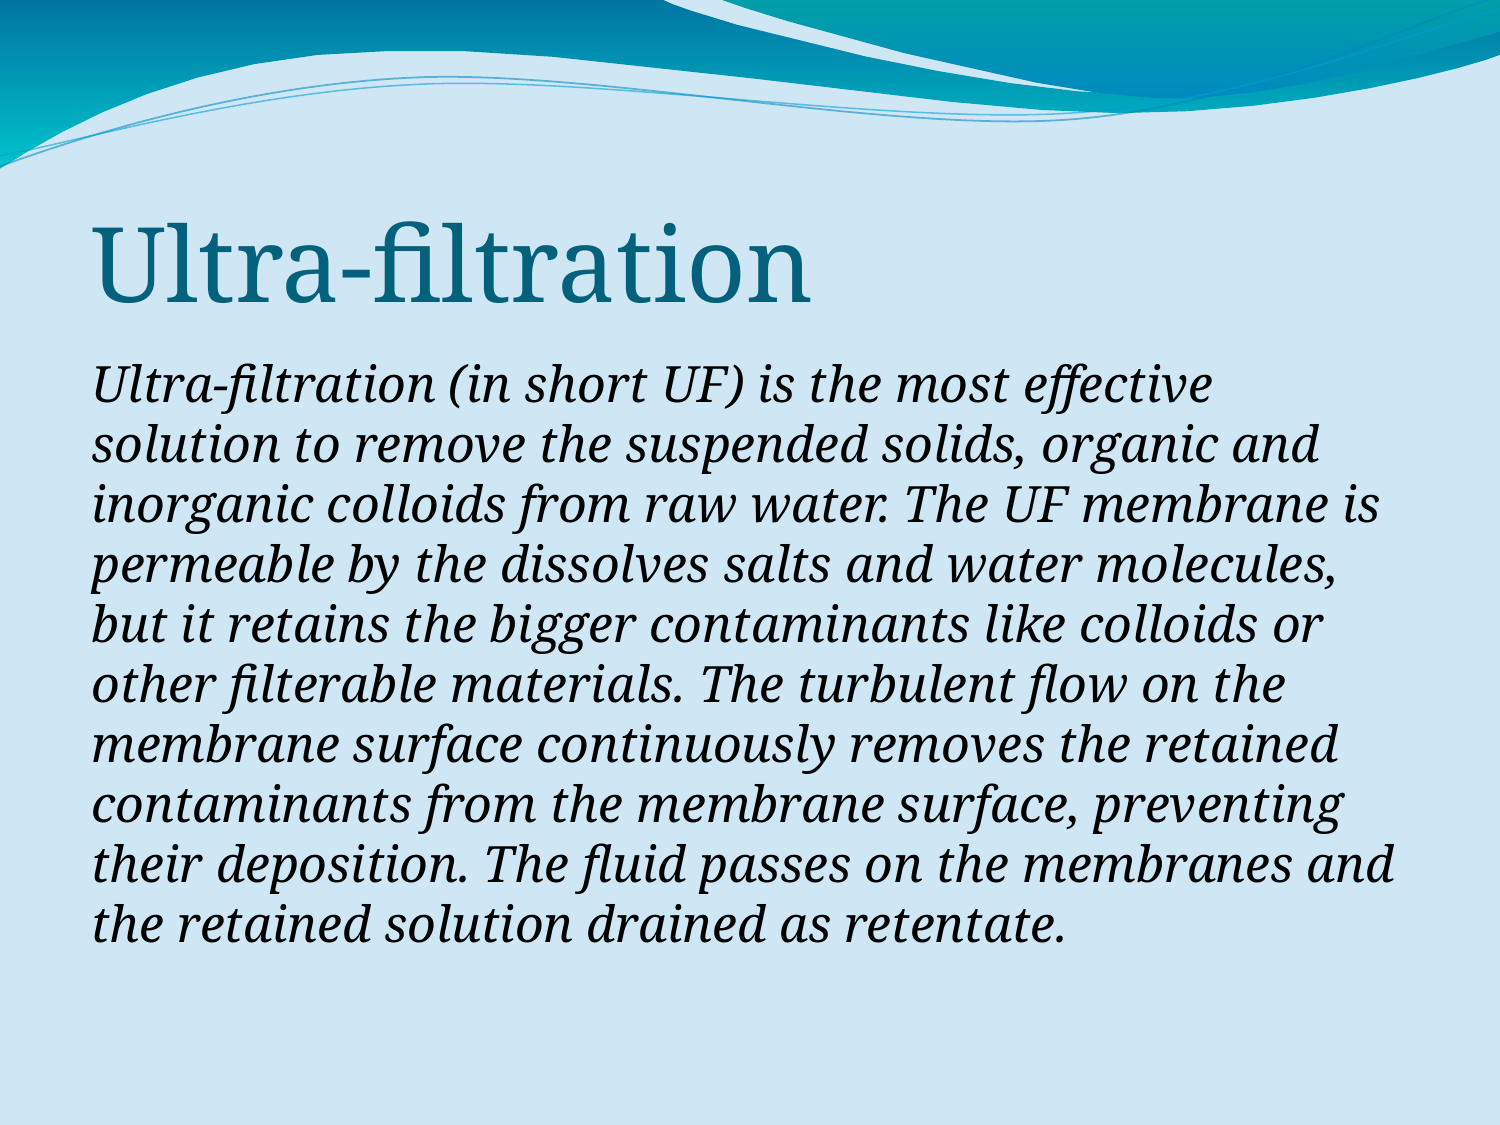

# Ultra-filtration
Ultra-filtration (in short UF) is the most effective solution to remove the suspended solids, organic and inorganic colloids from raw water. The UF membrane is permeable by the dissolves salts and water molecules, but it retains the bigger contaminants like colloids or other filterable materials. The turbulent flow on the membrane surface continuously removes the retained contaminants from the membrane surface, preventing their deposition. The fluid passes on the membranes and the retained solution drained as retentate.